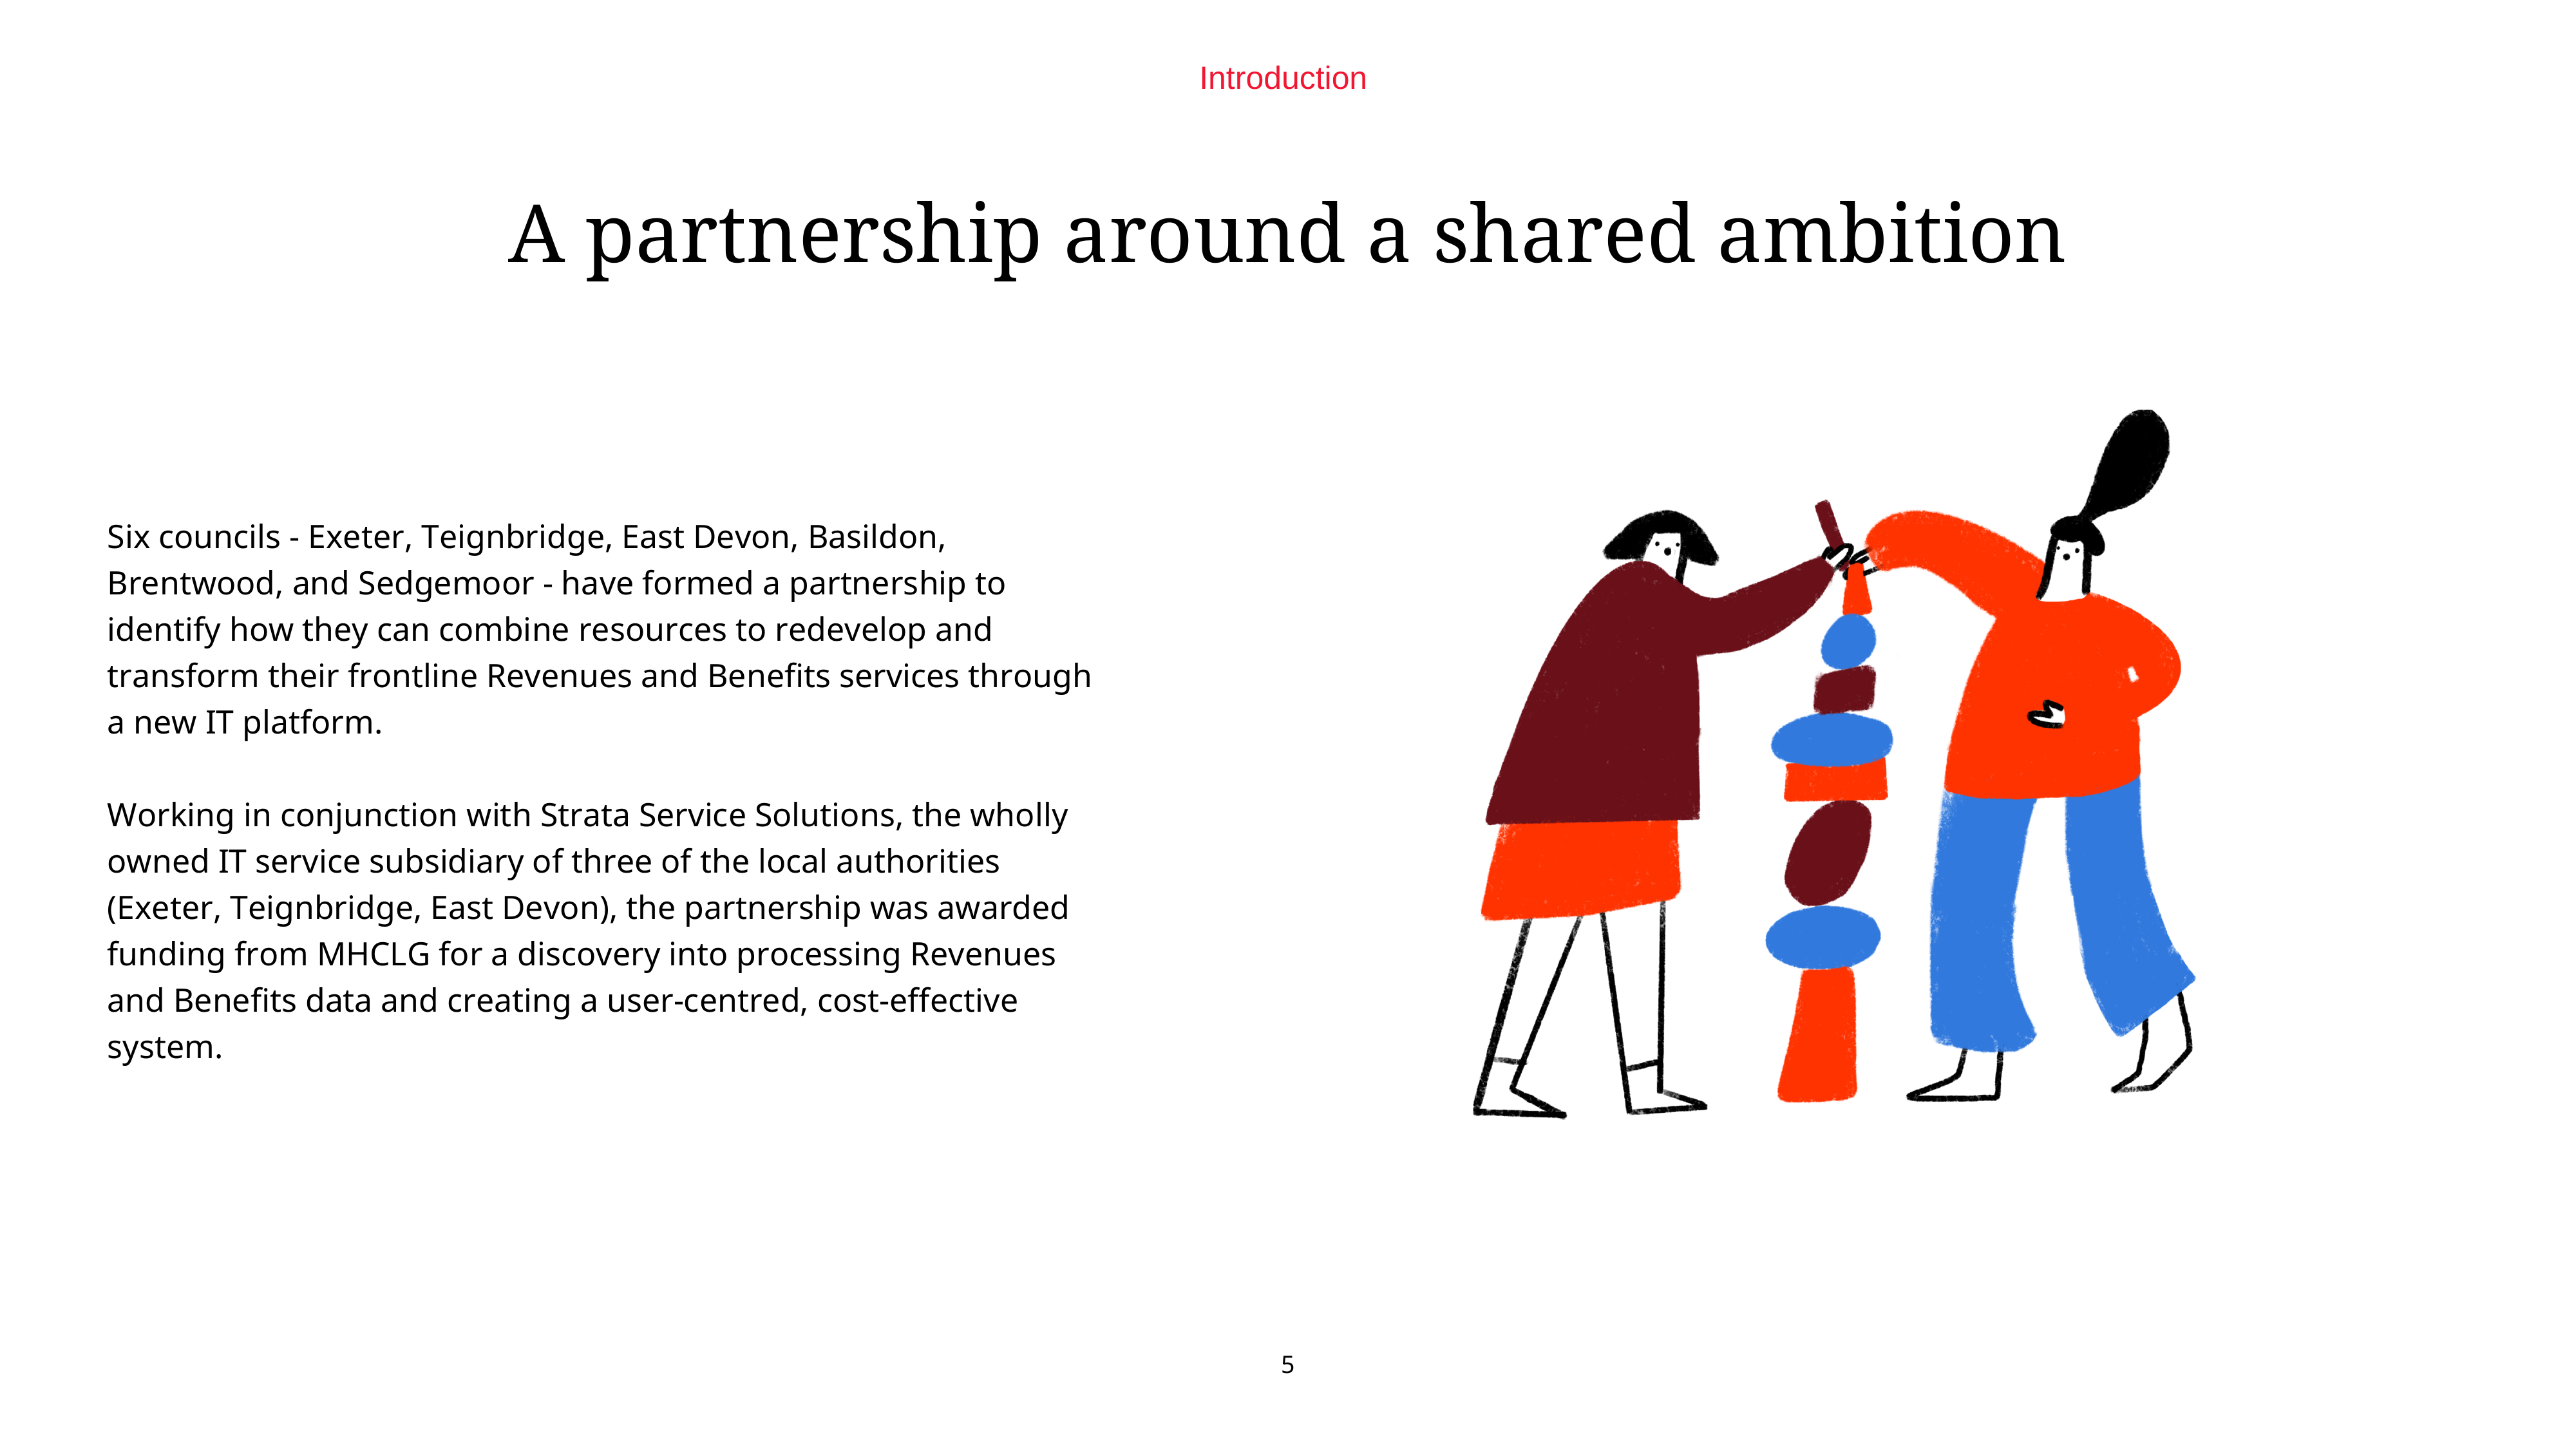

Introduction
A partnership around a shared ambition
Six councils - Exeter, Teignbridge, East Devon, Basildon, Brentwood, and Sedgemoor - have formed a partnership to identify how they can combine resources to redevelop and transform their frontline Revenues and Benefits services through a new IT platform.
Working in conjunction with Strata Service Solutions, the wholly owned IT service subsidiary of three of the local authorities (Exeter, Teignbridge, East Devon), the partnership was awarded funding from MHCLG for a discovery into processing Revenues and Benefits data and creating a user-centred, cost-effective system.